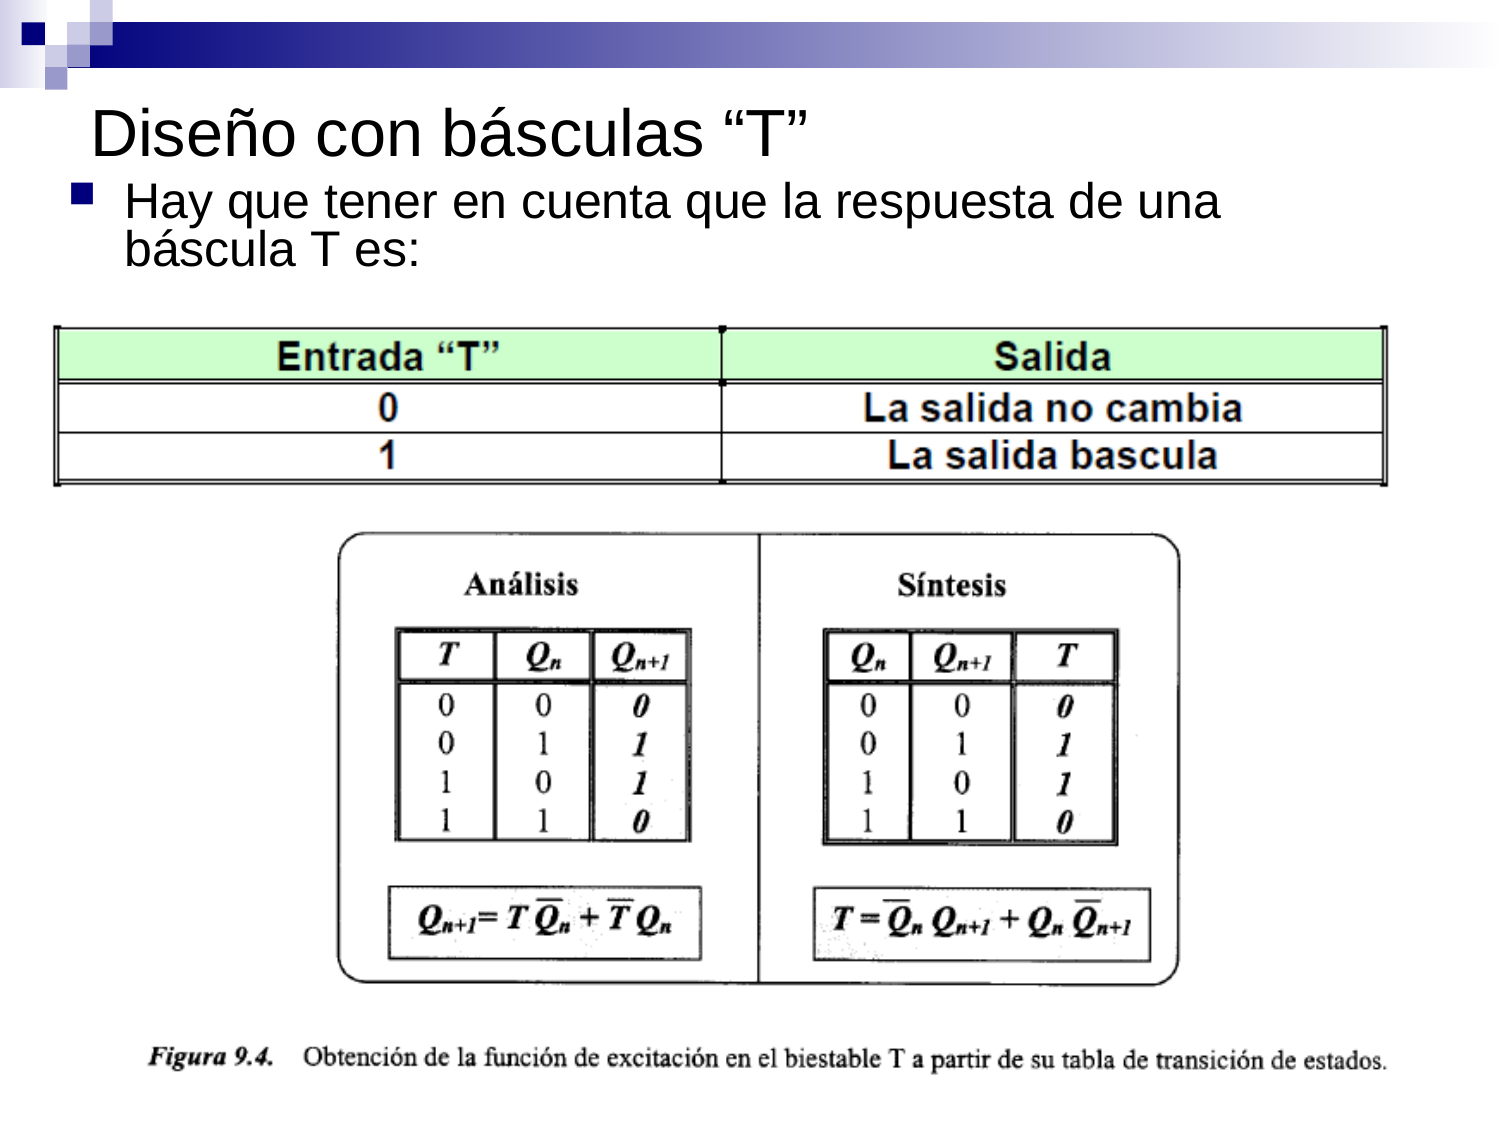

# Diseño con básculas “T”
Hay que tener en cuenta que la respuesta de una báscula T es: